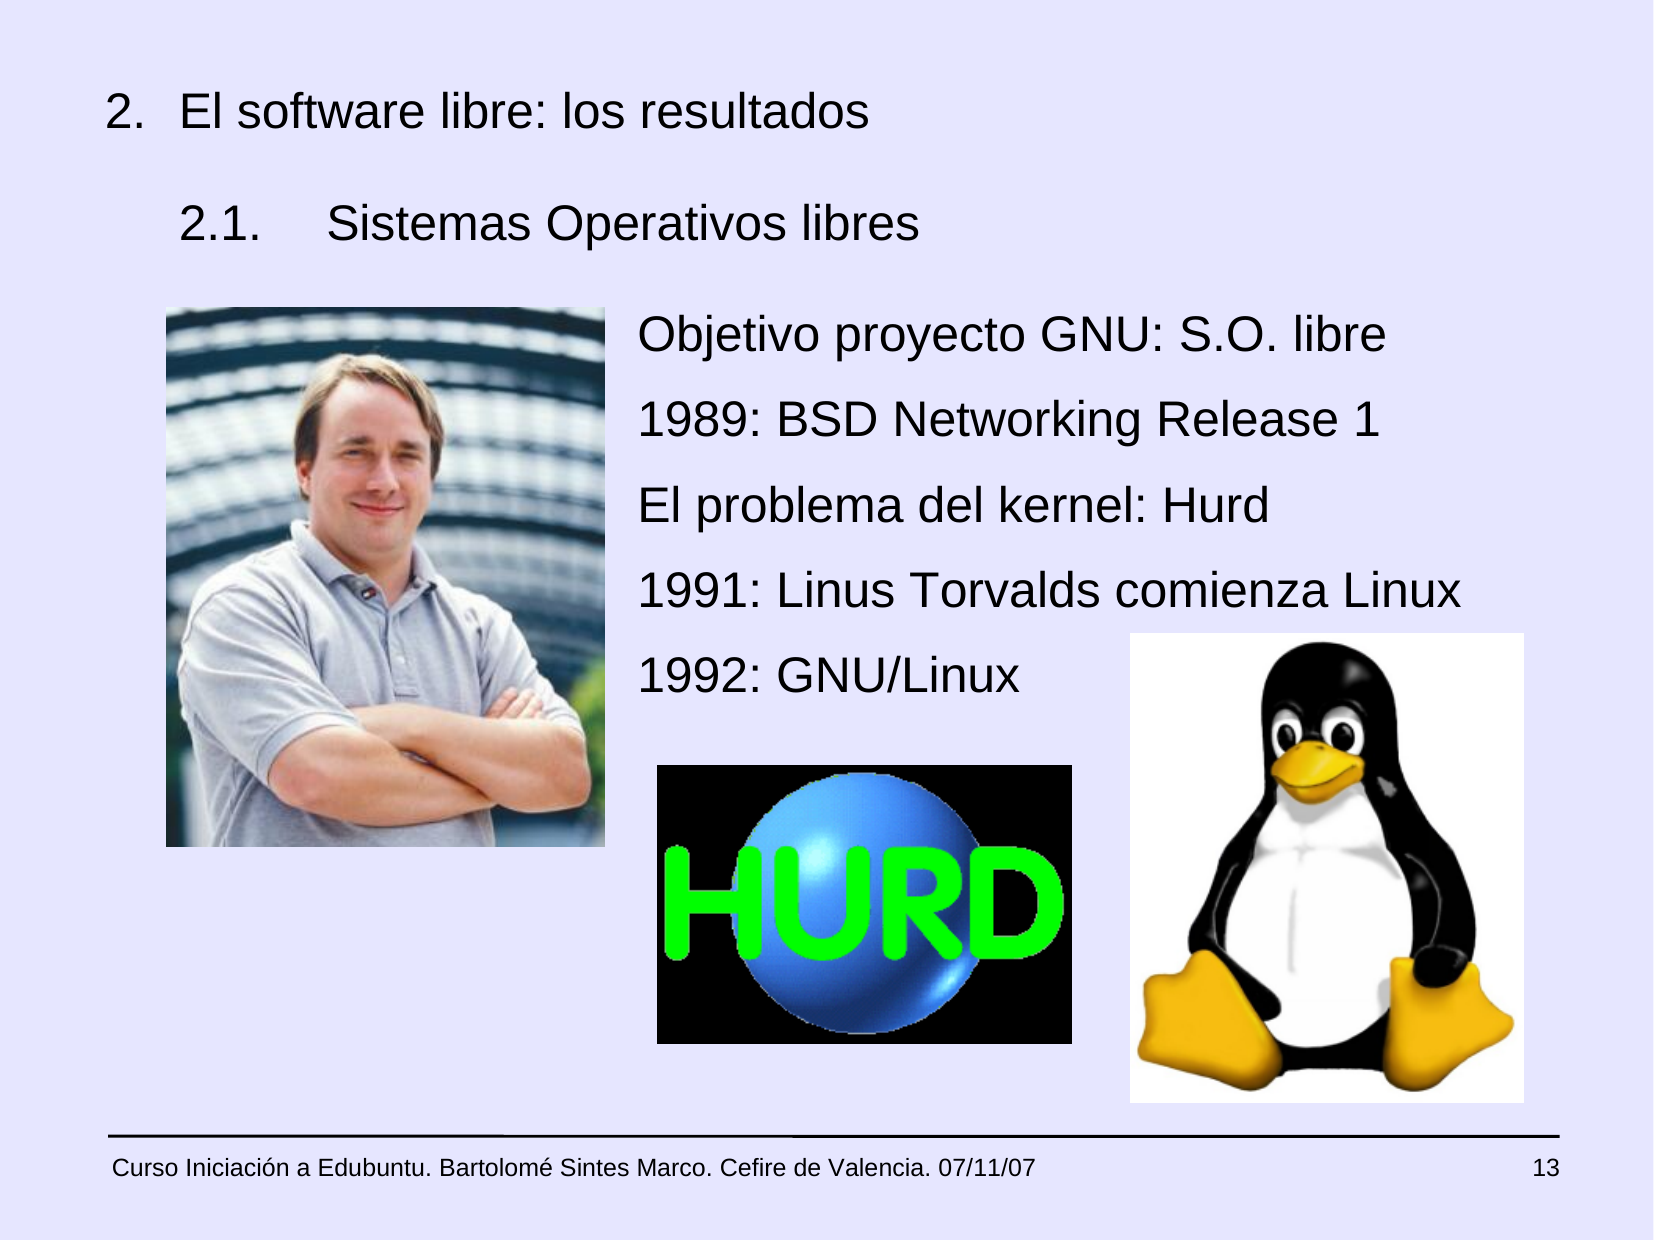

2.	El software libre: los resultados
	2.1.	Sistemas Operativos libres
Objetivo proyecto GNU: S.O. libre
1989: BSD Networking Release 1
El problema del kernel: Hurd
1991: Linus Torvalds comienza Linux
1992: GNU/Linux